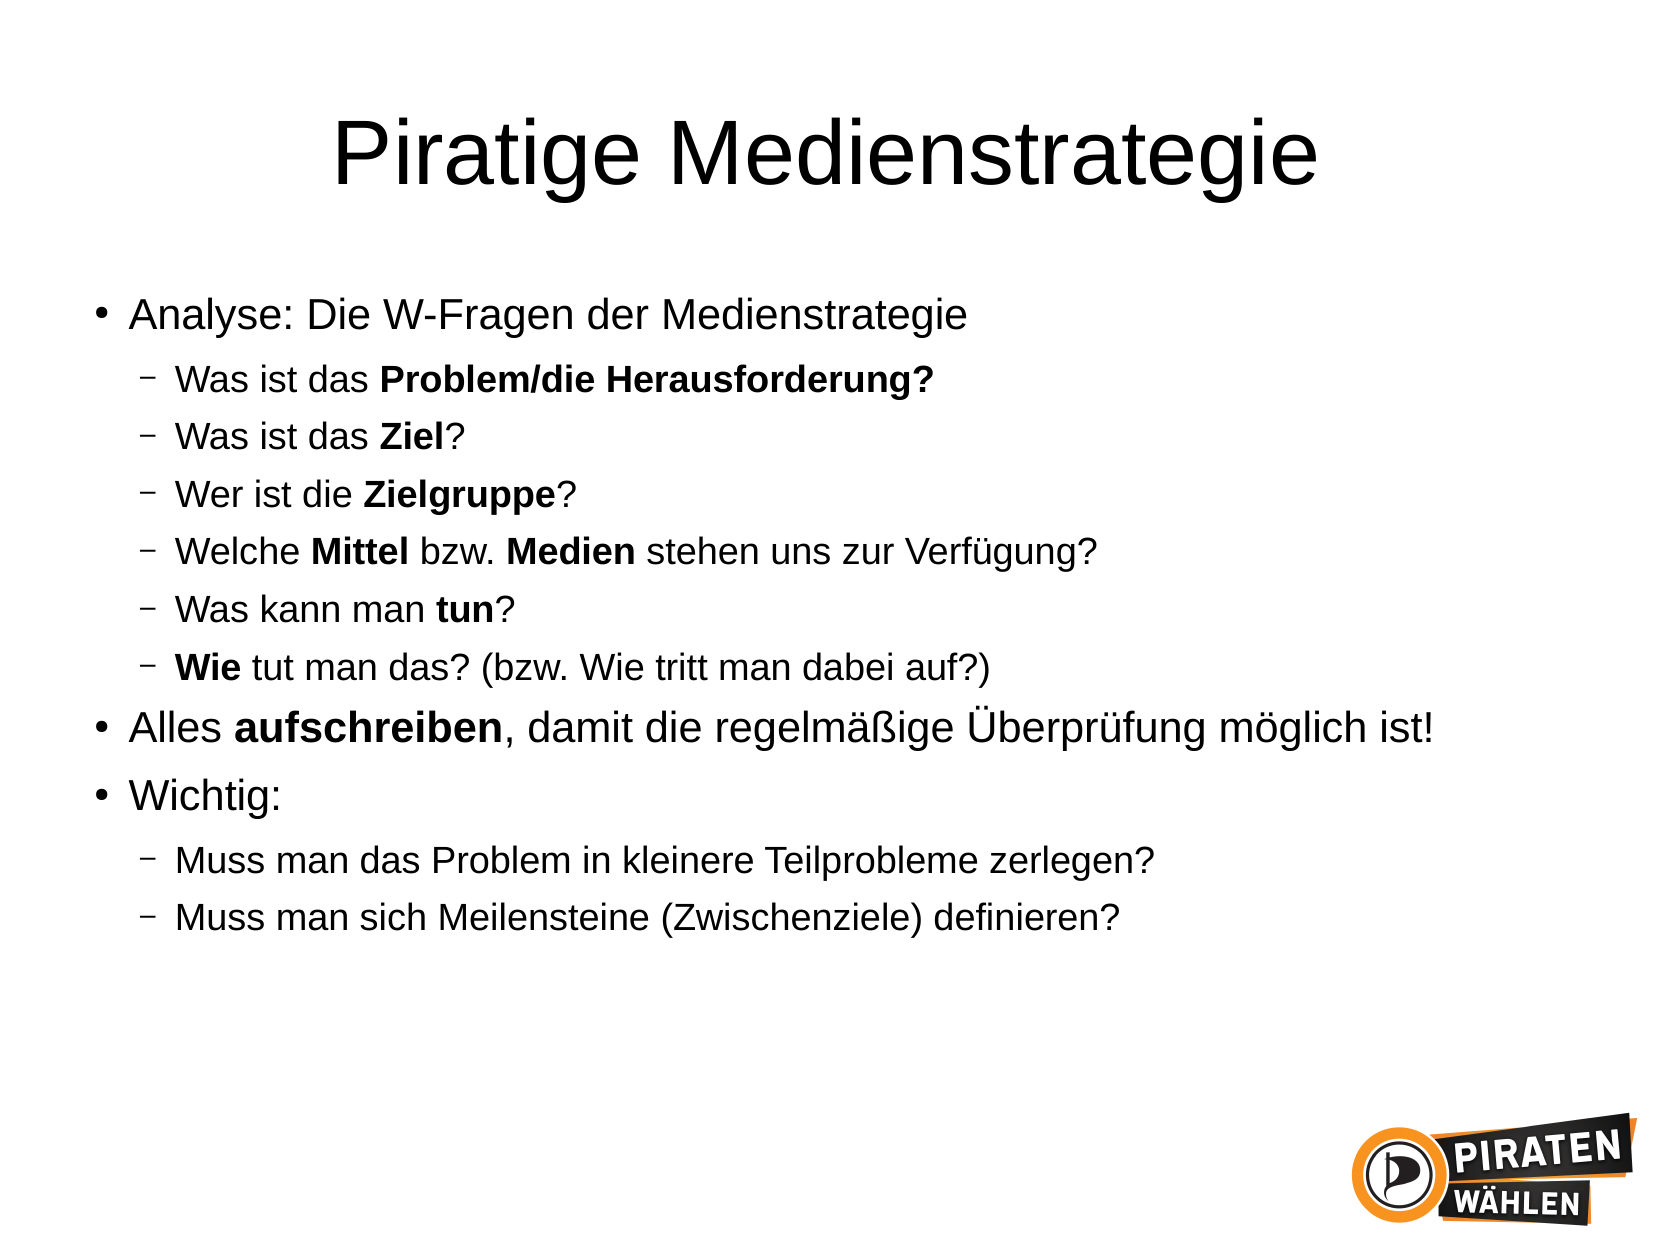

# Piratige Medienstrategie
Analyse: Die W-Fragen der Medienstrategie
Was ist das Problem/die Herausforderung?
Was ist das Ziel?
Wer ist die Zielgruppe?
Welche Mittel bzw. Medien stehen uns zur Verfügung?
Was kann man tun?
Wie tut man das? (bzw. Wie tritt man dabei auf?)
Alles aufschreiben, damit die regelmäßige Überprüfung möglich ist!
Wichtig:
Muss man das Problem in kleinere Teilprobleme zerlegen?
Muss man sich Meilensteine (Zwischenziele) definieren?